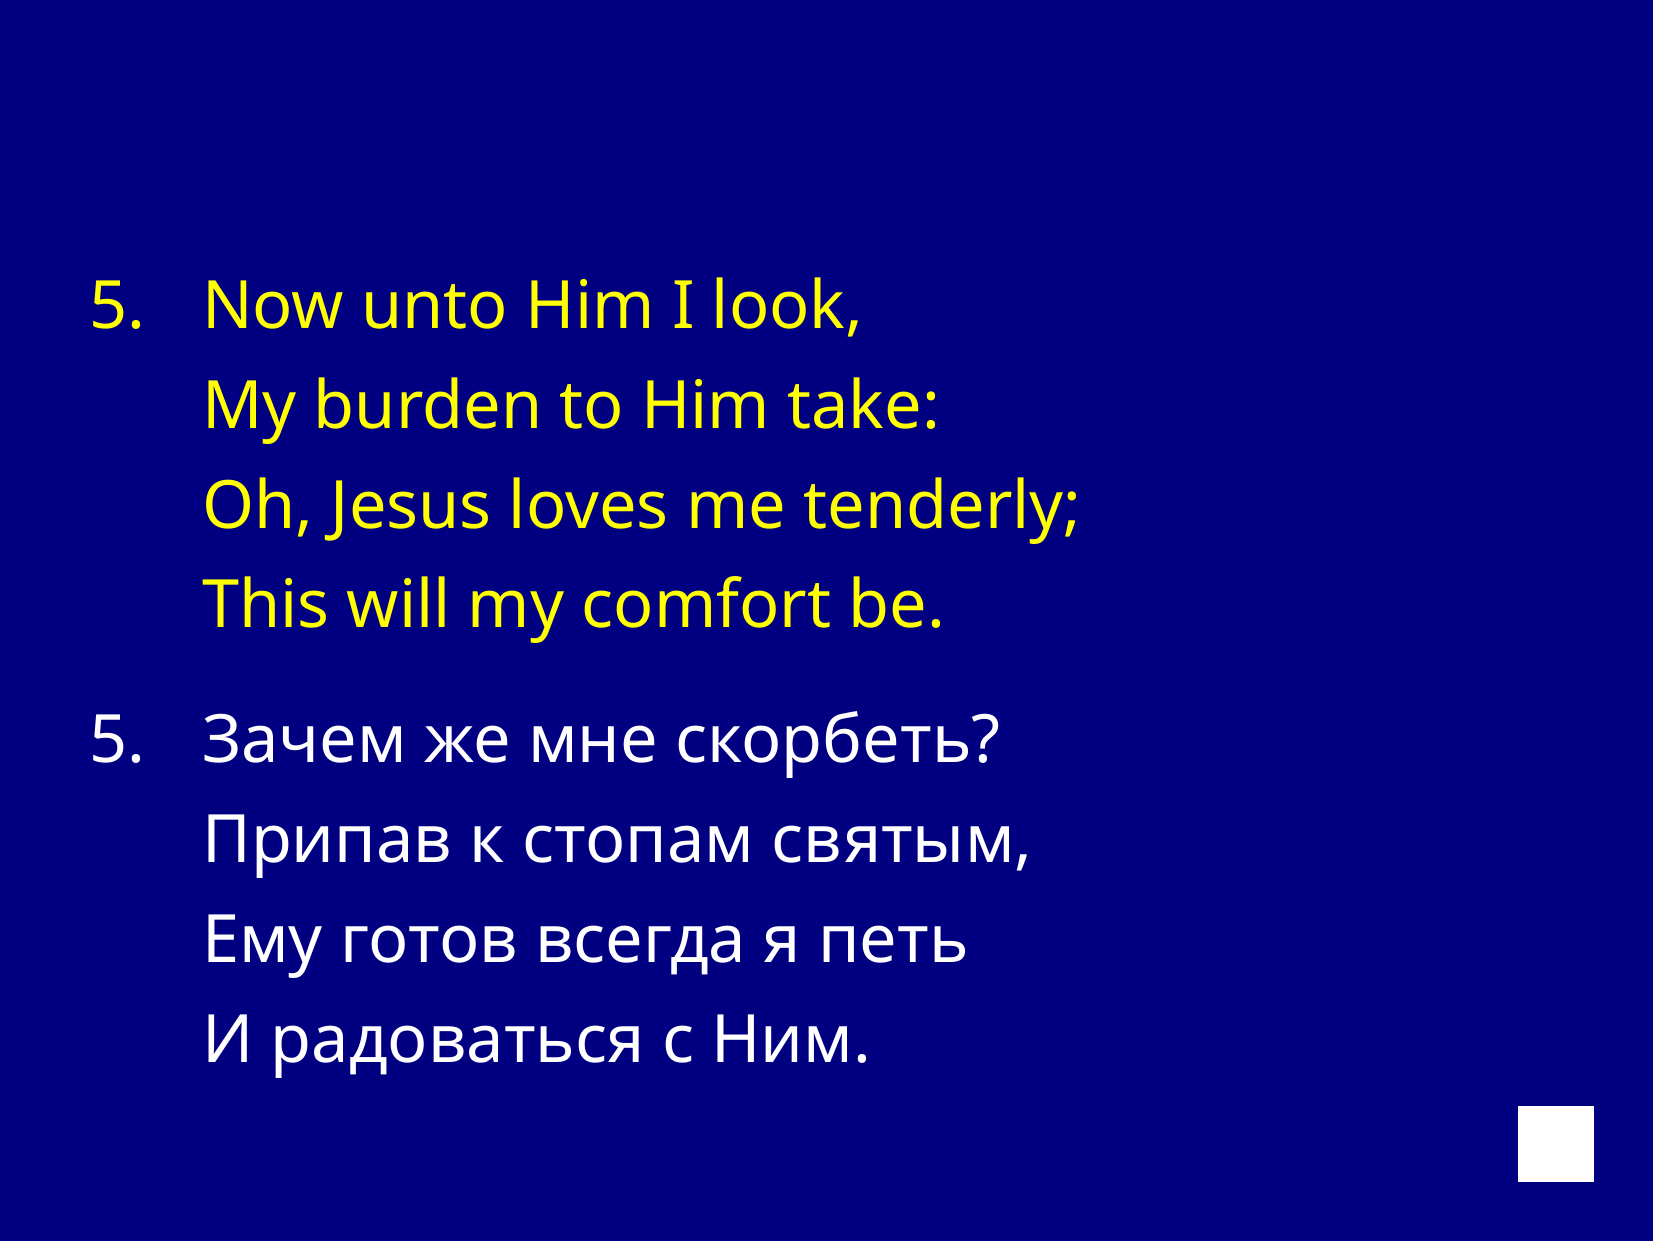

5.	Now unto Him I look,
	My burden to Him take:
	Oh, Jesus loves me tenderly;
	This will my comfort be.
5.	Зачем же мне скорбеть?
	Припав к стопам святым,
	Ему готов всегда я петь
	И радоваться с Ним.